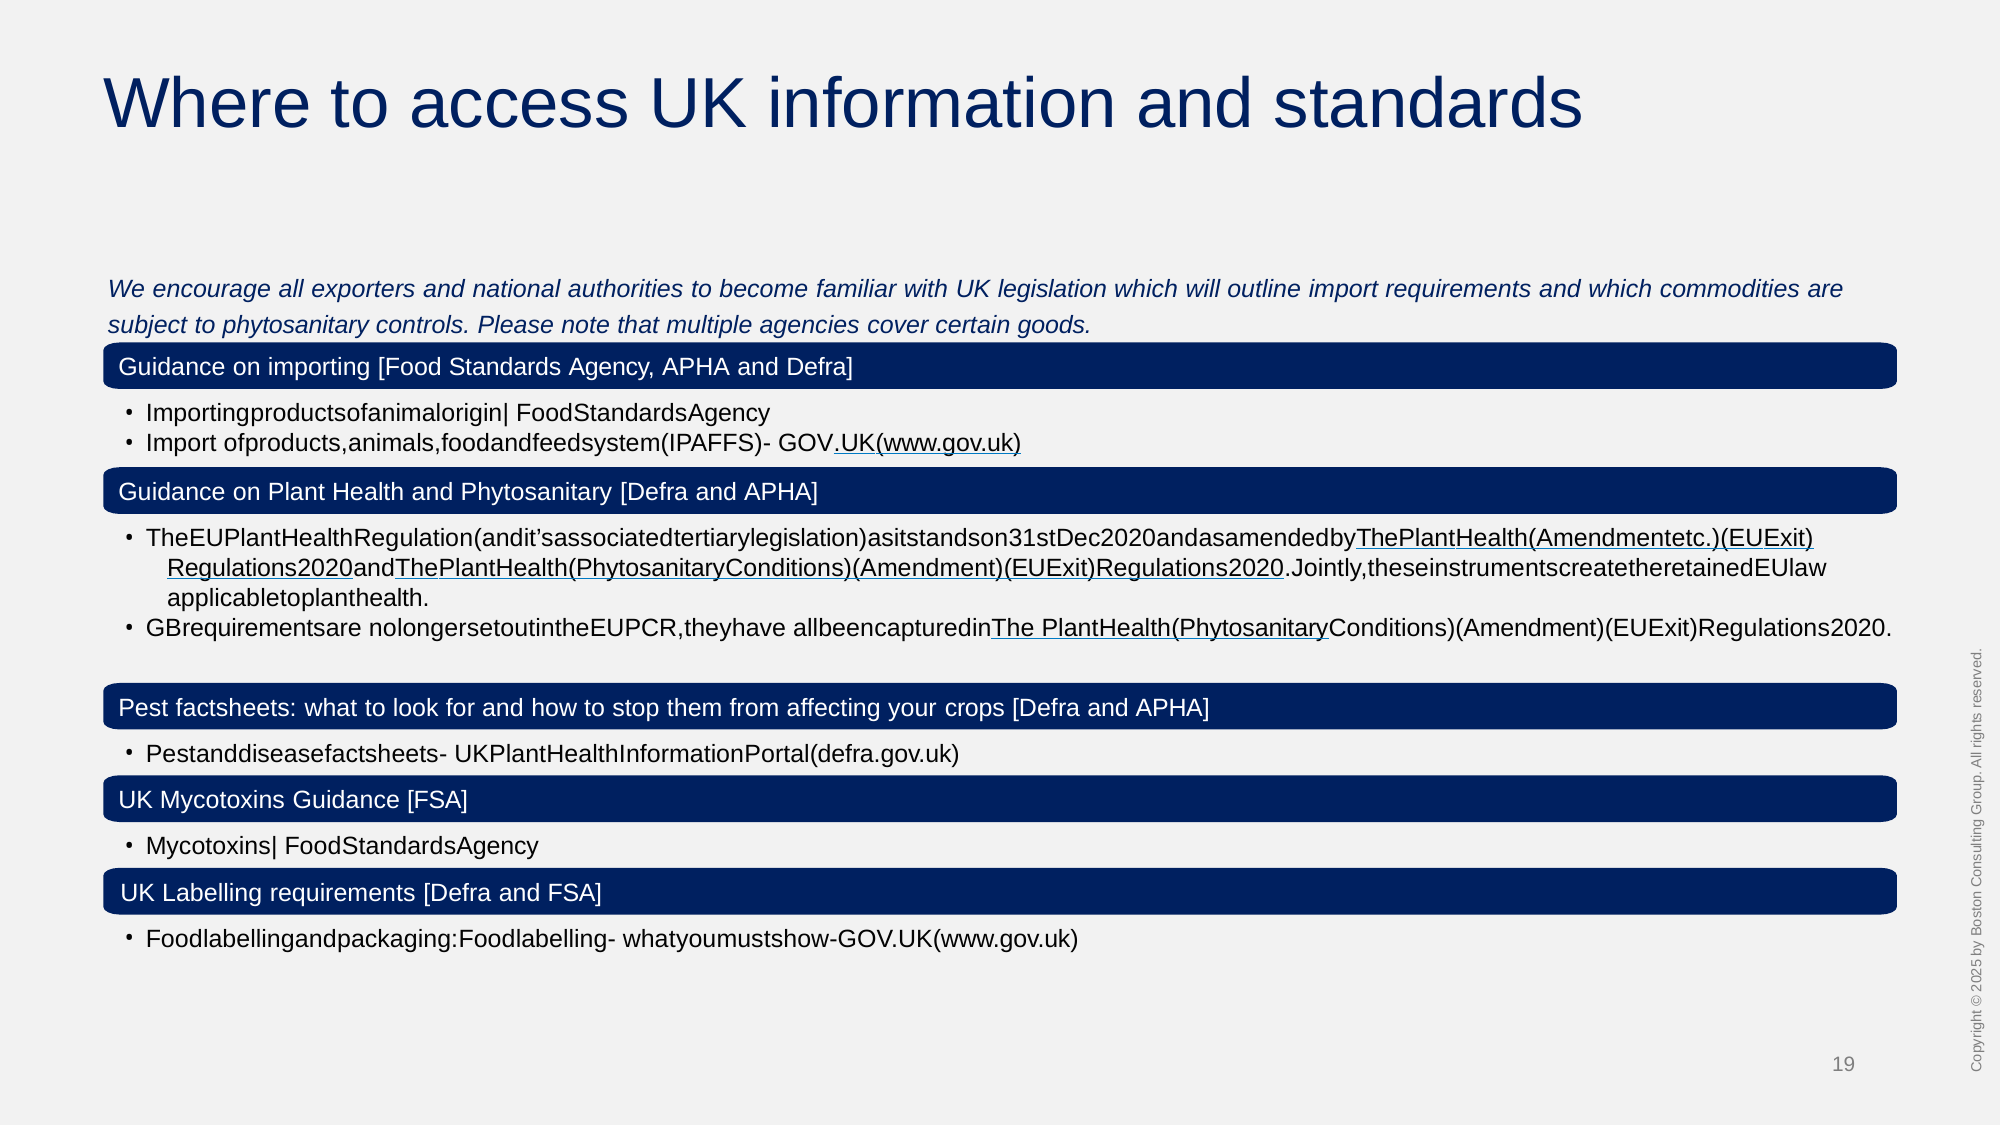

# Where to access UK information and standards
We encourage all exporters and national authorities to become familiar with UK legislation which will outline import requirements and which commodities are subject to phytosanitary controls. Please note that multiple agencies cover certain goods.
Guidance on importing [Food Standards Agency, APHA and Defra]
Importingproductsofanimalorigin| FoodStandardsAgency
Import ofproducts,animals,foodandfeedsystem(IPAFFS)- GOV.UK(www.gov.uk)
Guidance on Plant Health and Phytosanitary [Defra and APHA]
TheEUPlantHealthRegulation(andit’sassociatedtertiarylegislation)asitstandson31stDec2020andasamendedbyThePlantHealth(Amendmentetc.)(EUExit)Regulations2020andThePlantHealth(PhytosanitaryConditions)(Amendment)(EUExit)Regulations2020.Jointly,theseinstrumentscreatetheretainedEUlawapplicabletoplanthealth.
GBrequirementsare nolongersetoutintheEUPCR,theyhave allbeencapturedinThe PlantHealth(PhytosanitaryConditions)(Amendment)(EUExit)Regulations2020.
Pest factsheets: what to look for and how to stop them from affecting your crops [Defra and APHA]
Pestanddiseasefactsheets- UKPlantHealthInformationPortal(defra.gov.uk)
UK Mycotoxins Guidance [FSA]
Mycotoxins| FoodStandardsAgency
UK Labelling requirements [Defra and FSA]
Foodlabellingandpackaging:Foodlabelling- whatyoumustshow-GOV.UK(www.gov.uk)